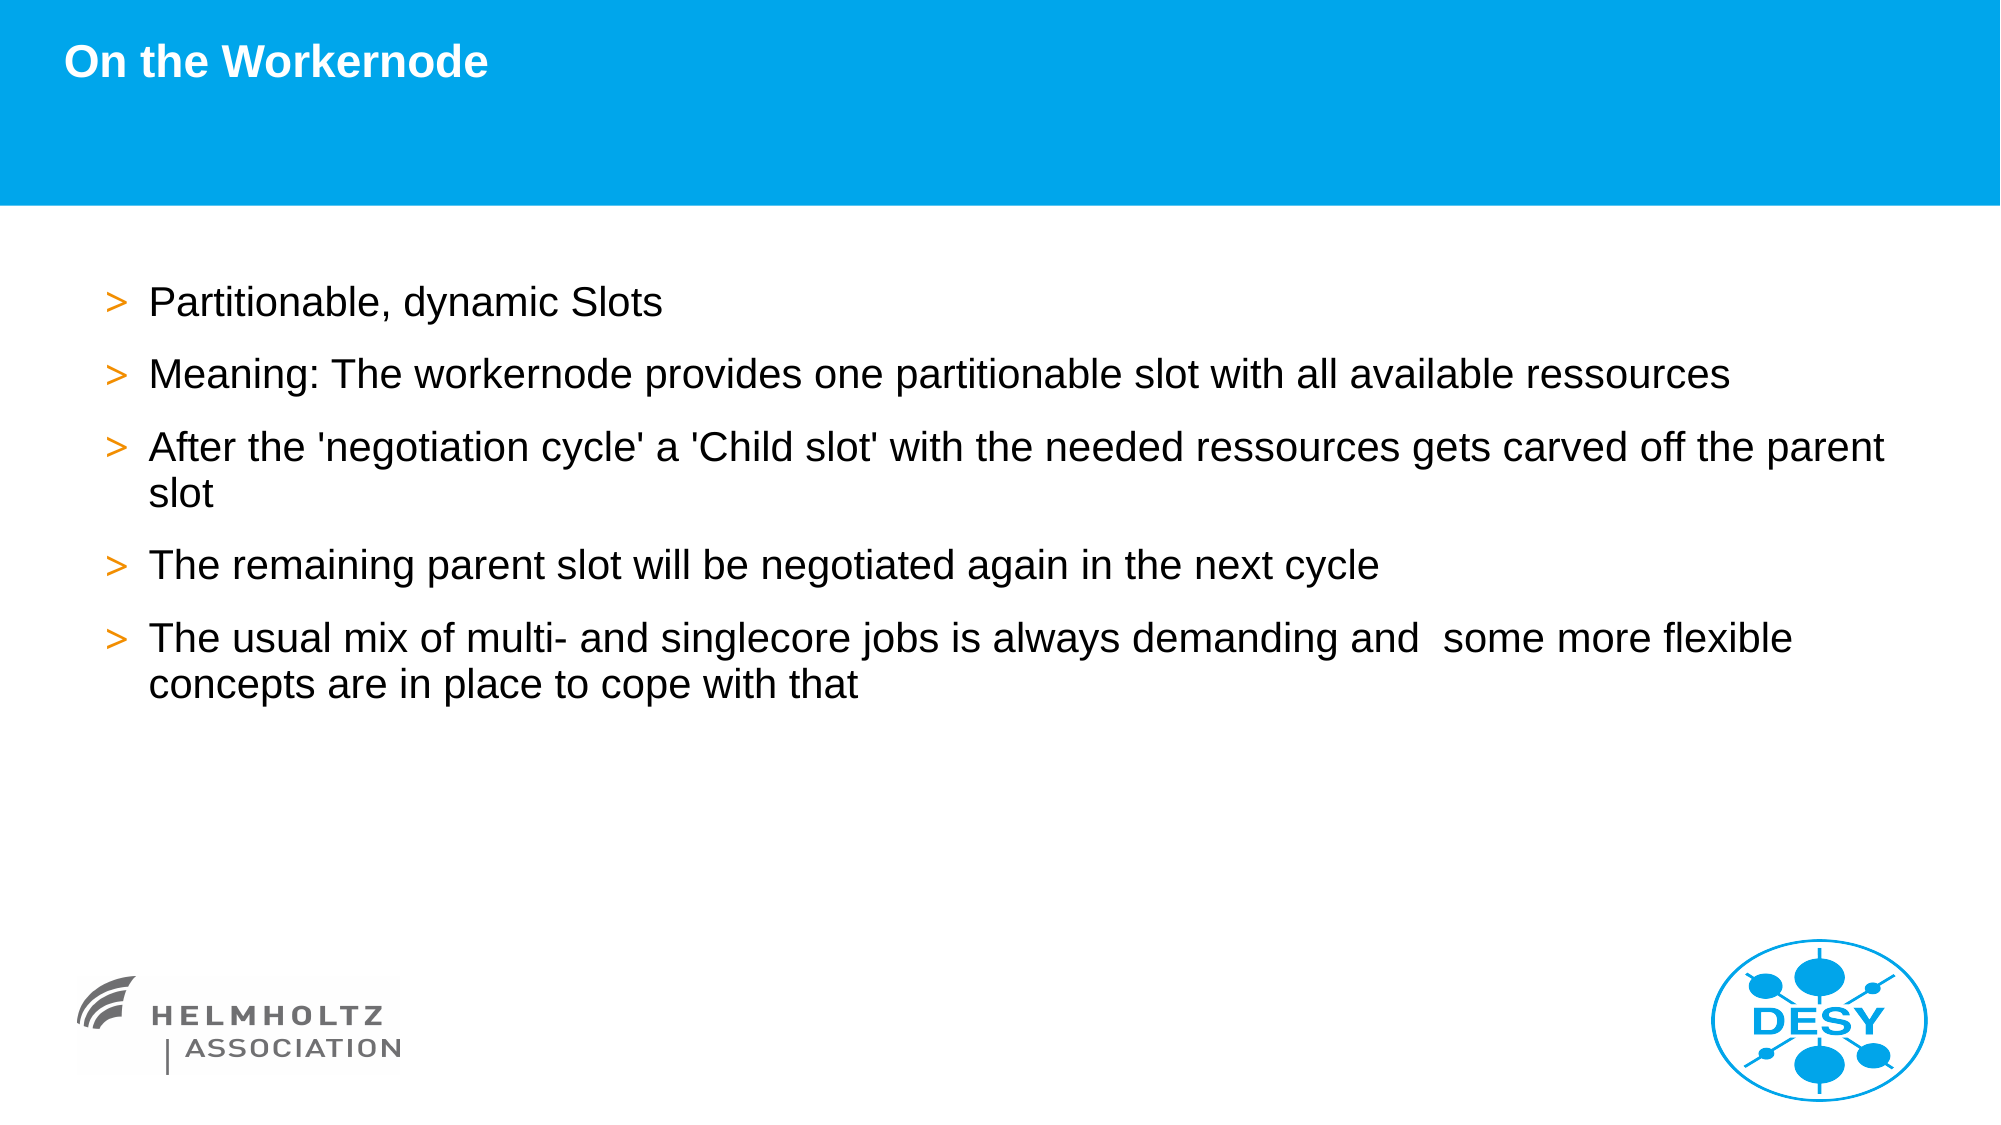

# On the Workernode
Partitionable, dynamic Slots
Meaning: The workernode provides one partitionable slot with all available ressources
After the 'negotiation cycle' a 'Child slot' with the needed ressources gets carved off the parent slot
The remaining parent slot will be negotiated again in the next cycle
The usual mix of multi- and singlecore jobs is always demanding and some more flexible concepts are in place to cope with that